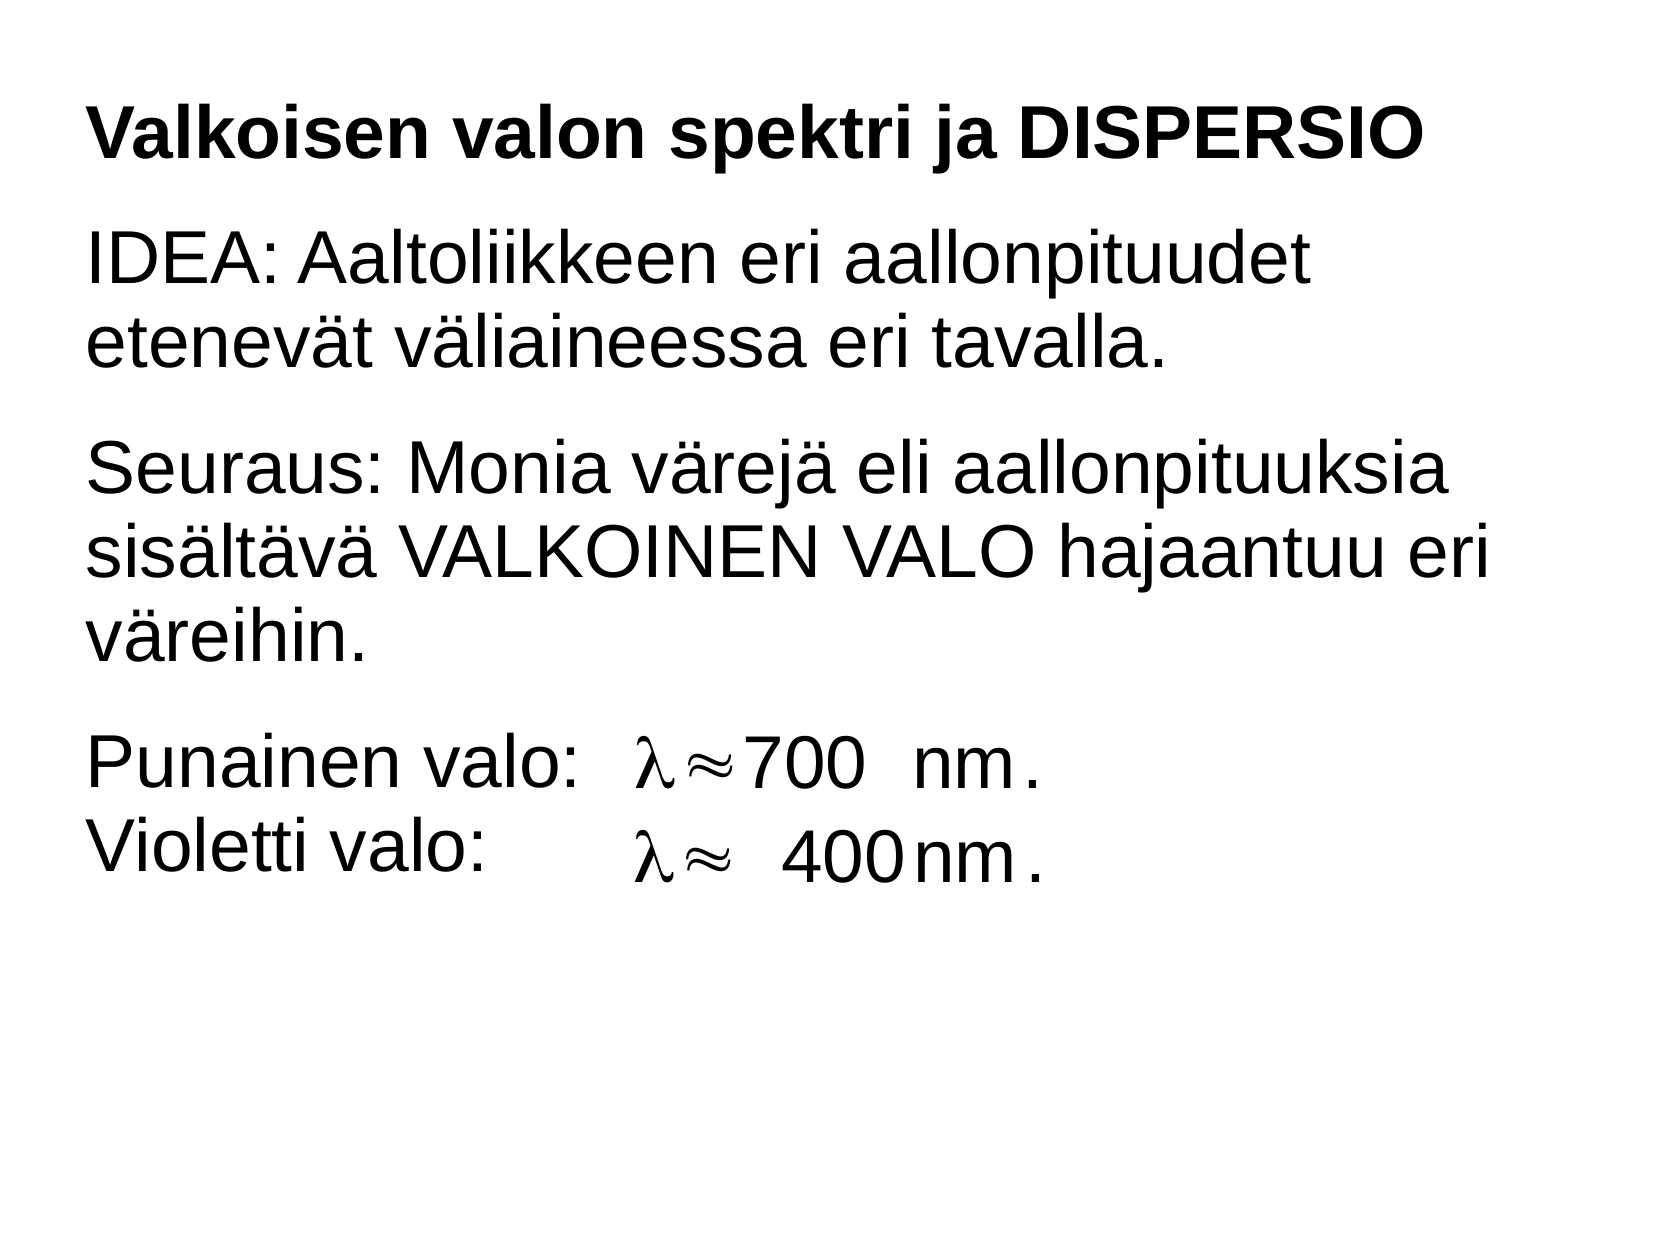

Valkoisen valon spektri ja DISPERSIO
IDEA: Aaltoliikkeen eri aallonpituudet etenevät väliaineessa eri tavalla.
Seuraus: Monia värejä eli aallonpituuksia sisältävä VALKOINEN VALO hajaantuu eri väreihin.
Punainen valo:
Violetti valo: